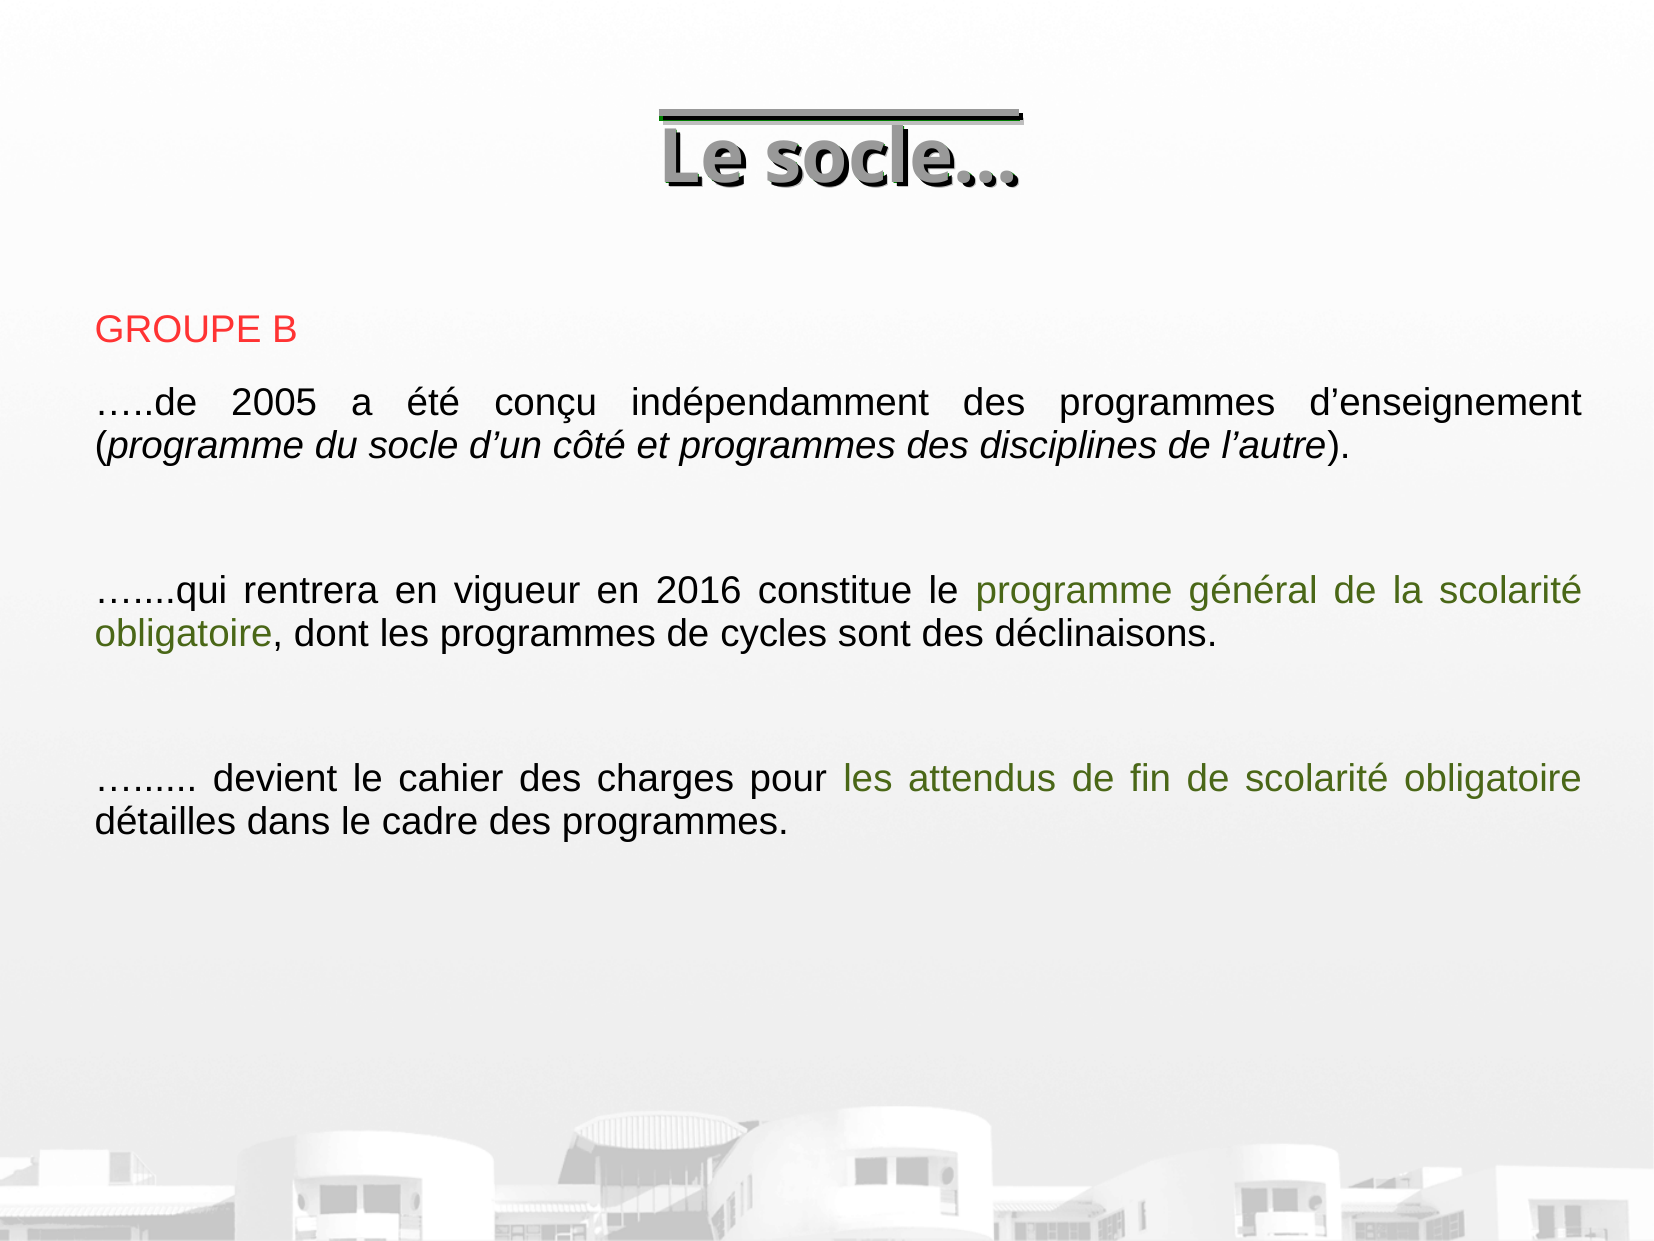

# Le socle...
GROUPE B
…..de 2005 a été conçu indépendamment des programmes d’enseignement (programme du socle d’un côté et programmes des disciplines de l’autre).
…....qui rentrera en vigueur en 2016 constitue le programme général de la scolarité obligatoire, dont les programmes de cycles sont des déclinaisons.
…...... devient le cahier des charges pour les attendus de fin de scolarité obligatoire détailles dans le cadre des programmes.